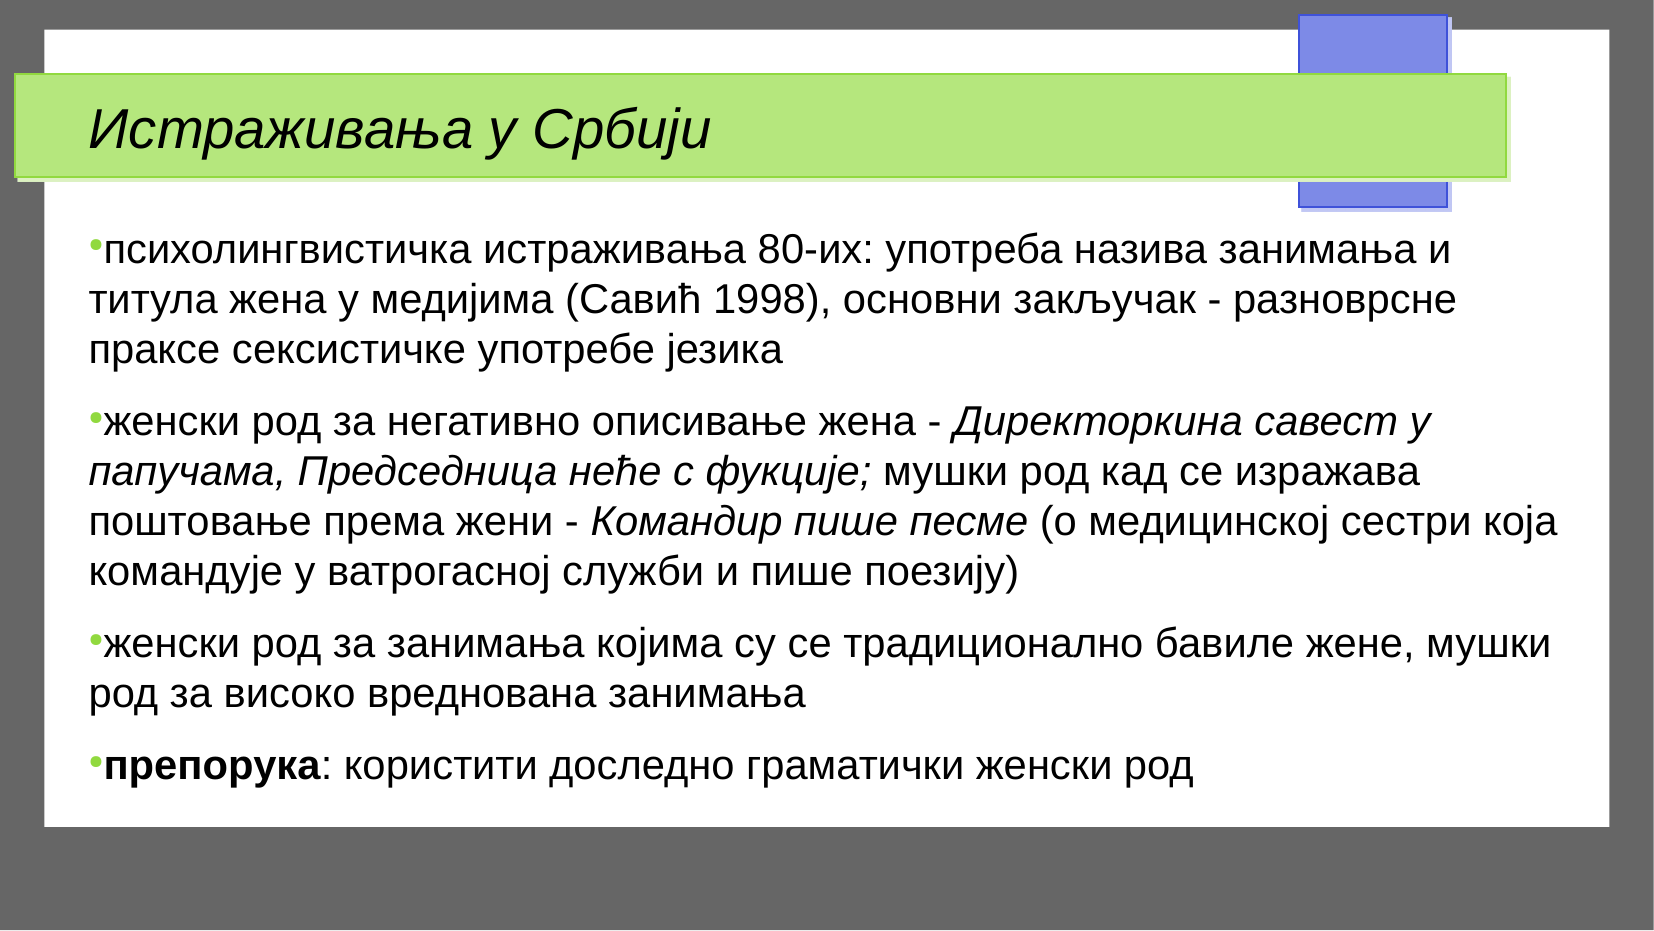

# Истраживања у Србији
психолингвистичка истраживања 80-их: употреба назива занимања и титула жена у медијима (Савић 1998), основни закључак - разноврсне праксе сексистичке употребе језика
женски род за негативно описивање жена - Директоркина савест у папучама, Председница неће с фукције; мушки род кад се изражава поштовање према жени - Командир пише песме (о медицинској сестри која командује у ватрогасној служби и пише поезију)
женски род за занимања којима су се традиционално бавиле жене, мушки род за високо вреднована занимања
препорука: користити доследно граматички женски род